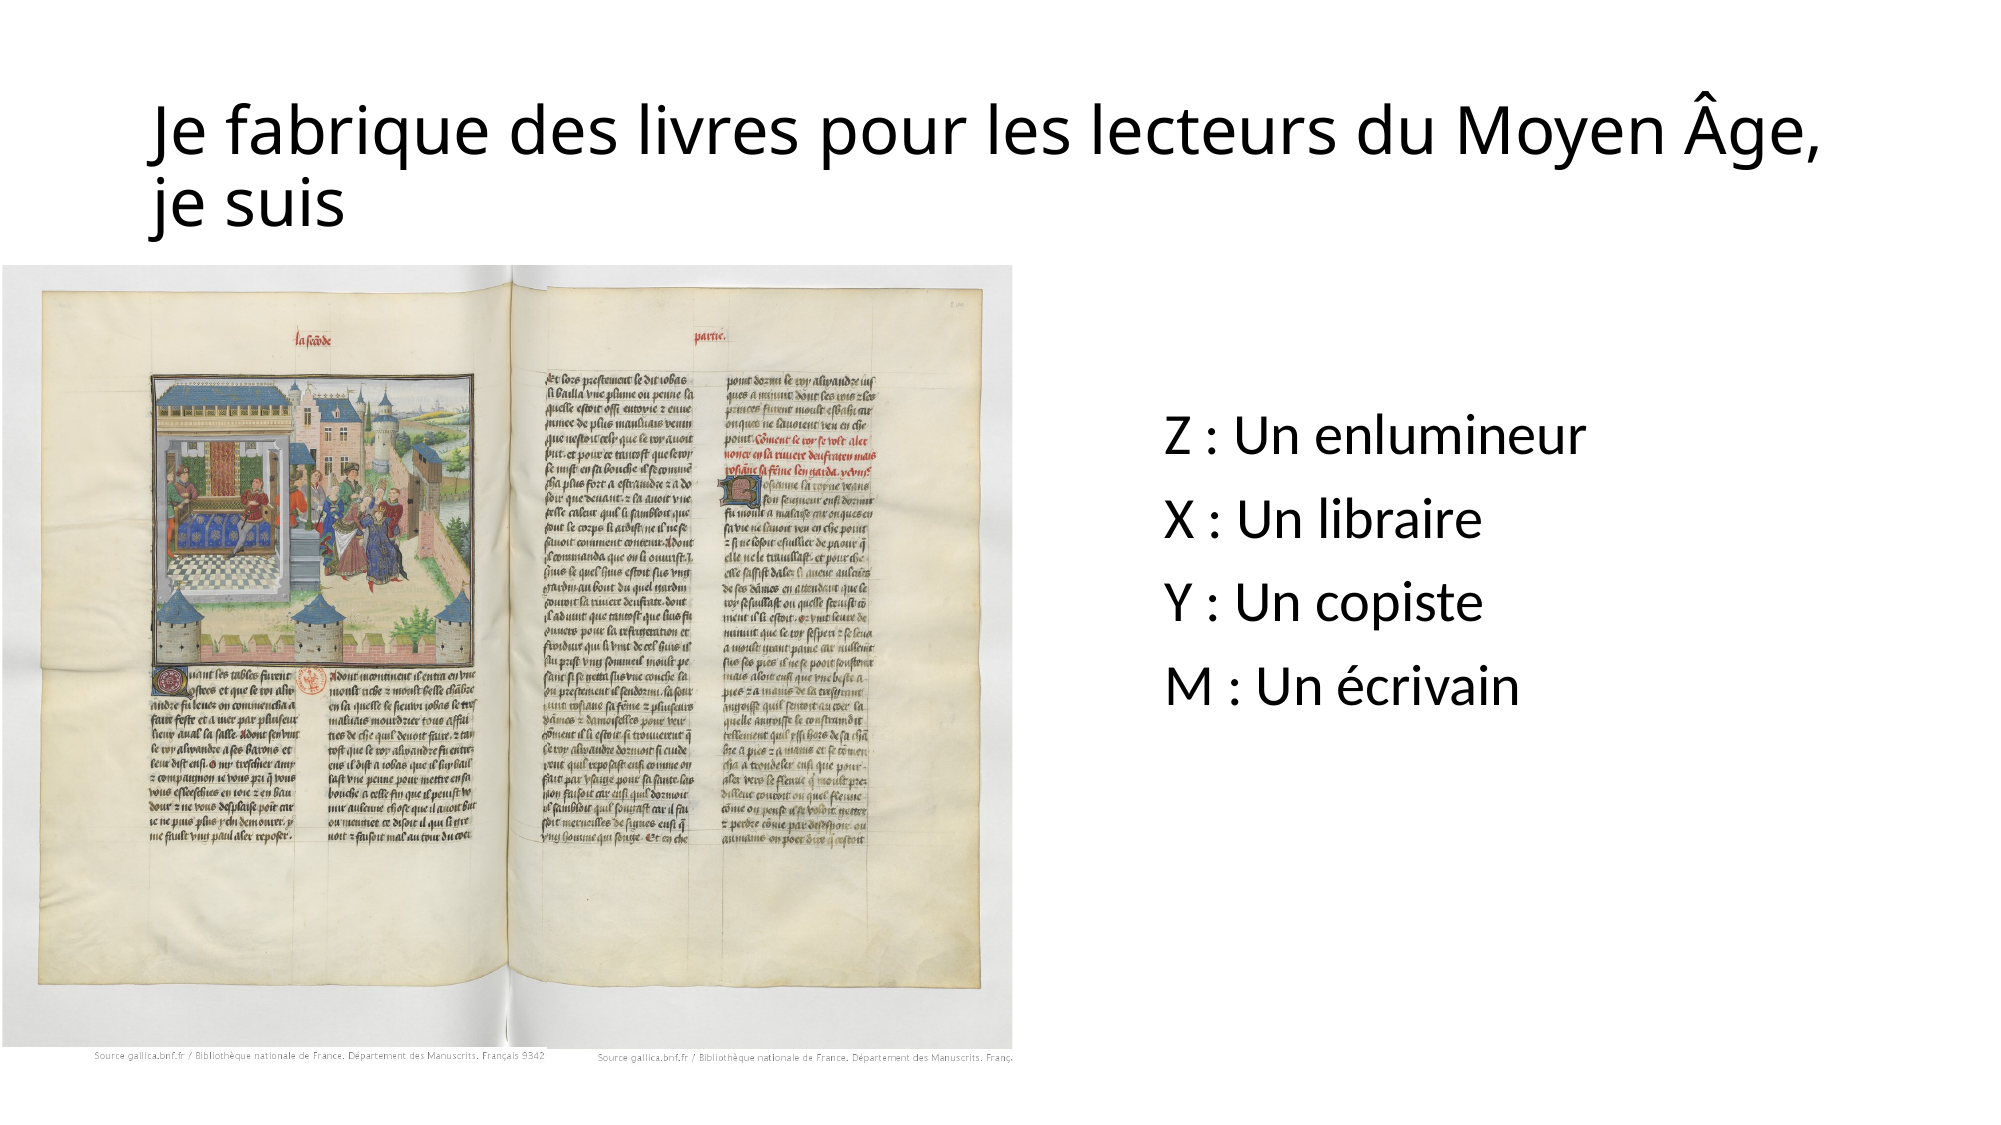

# Je fabrique des livres pour les lecteurs du Moyen Âge, je suis
Z : Un enlumineur
X : Un libraire
Y : Un copiste
M : Un écrivain